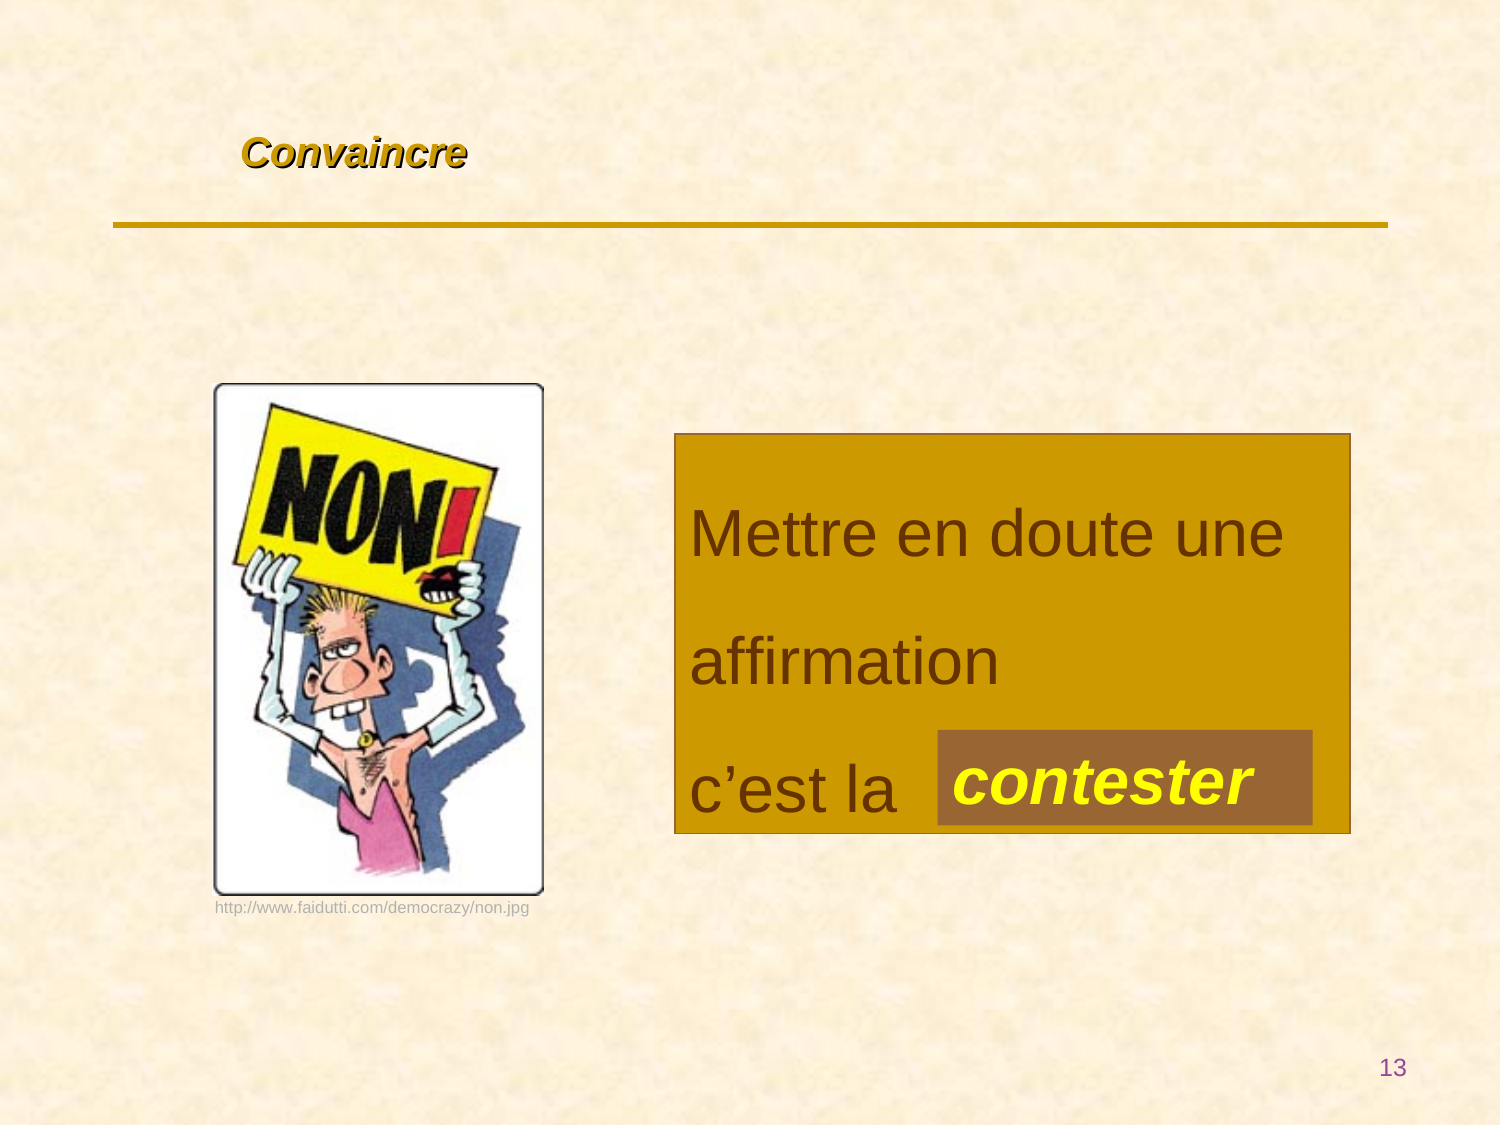

Convaincre
http://www.faidutti.com/democrazy/non.jpg
Mettre en doute une affirmation
c’est la 	…
contester
13